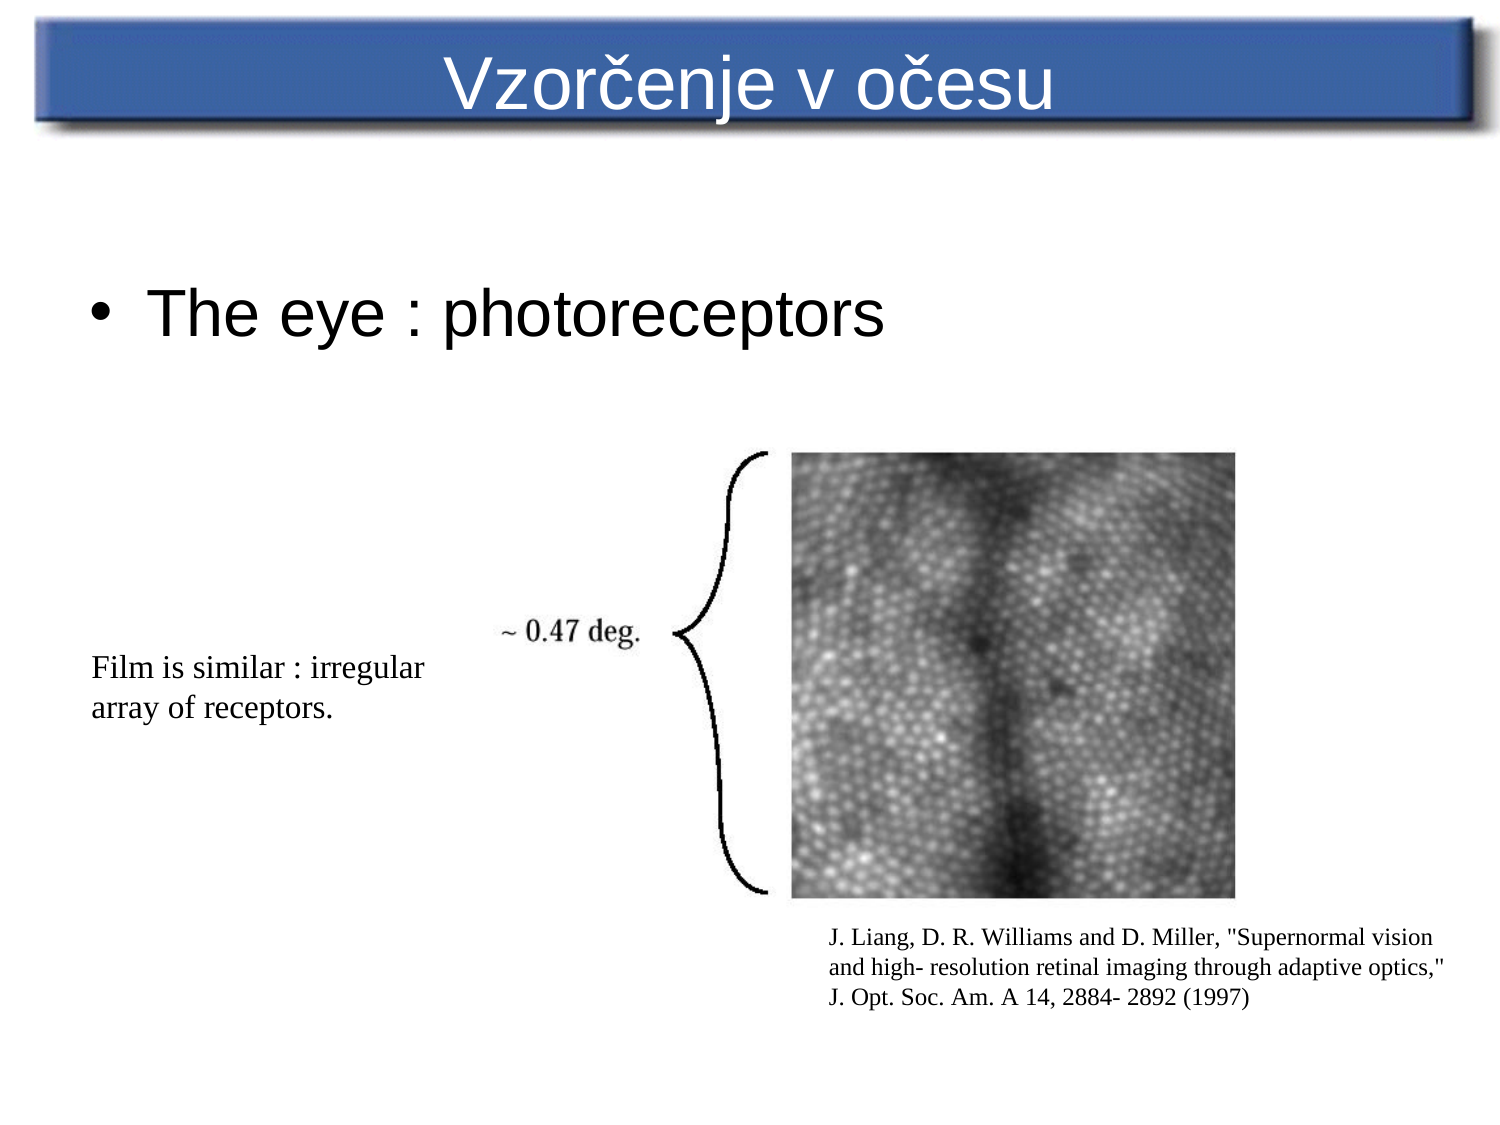

# Vzorčenje v očesu
The eye : photoreceptors
Film is similar : irregular
array of receptors.
J. Liang, D. R. Williams and D. Miller, "Supernormal vision
and high- resolution retinal imaging through adaptive optics,"
J. Opt. Soc. Am. A 14, 2884- 2892 (1997)